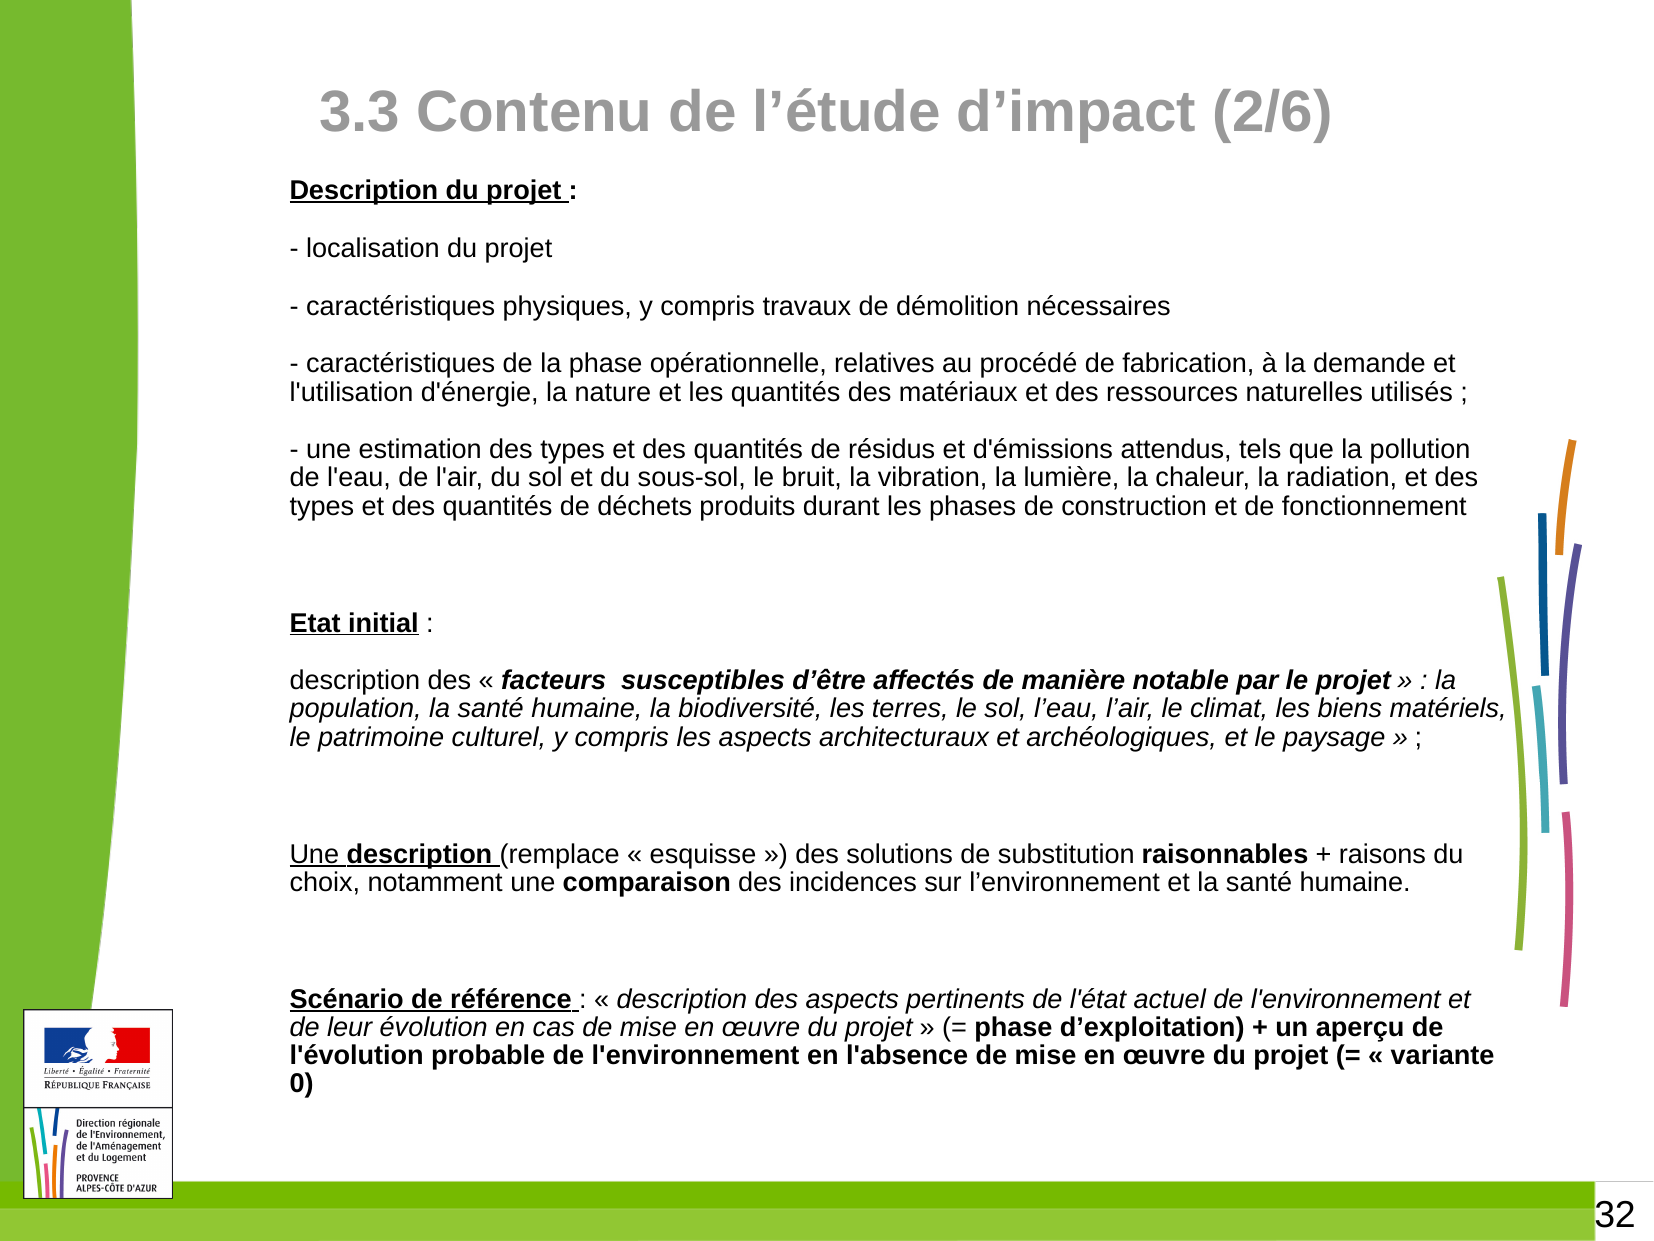

# 3.3 Contenu de l’étude d’impact (2/6)
Description du projet :
- localisation du projet
- caractéristiques physiques, y compris travaux de démolition nécessaires
- caractéristiques de la phase opérationnelle, relatives au procédé de fabrication, à la demande et l'utilisation d'énergie, la nature et les quantités des matériaux et des ressources naturelles utilisés ;
- une estimation des types et des quantités de résidus et d'émissions attendus, tels que la pollution de l'eau, de l'air, du sol et du sous-sol, le bruit, la vibration, la lumière, la chaleur, la radiation, et des types et des quantités de déchets produits durant les phases de construction et de fonctionnement
Etat initial :
description des « facteurs  susceptibles d’être affectés de manière notable par le projet » : la population, la santé humaine, la biodiversité, les terres, le sol, l’eau, l’air, le climat, les biens matériels, le patrimoine culturel, y compris les aspects architecturaux et archéologiques, et le paysage » ;
Une description (remplace « esquisse ») des solutions de substitution raisonnables + raisons du choix, notamment une comparaison des incidences sur l’environnement et la santé humaine.
Scénario de référence : « description des aspects pertinents de l'état actuel de l'environnement et de leur évolution en cas de mise en œuvre du projet » (= phase d’exploitation) + un aperçu de l'évolution probable de l'environnement en l'absence de mise en œuvre du projet (= « variante 0)